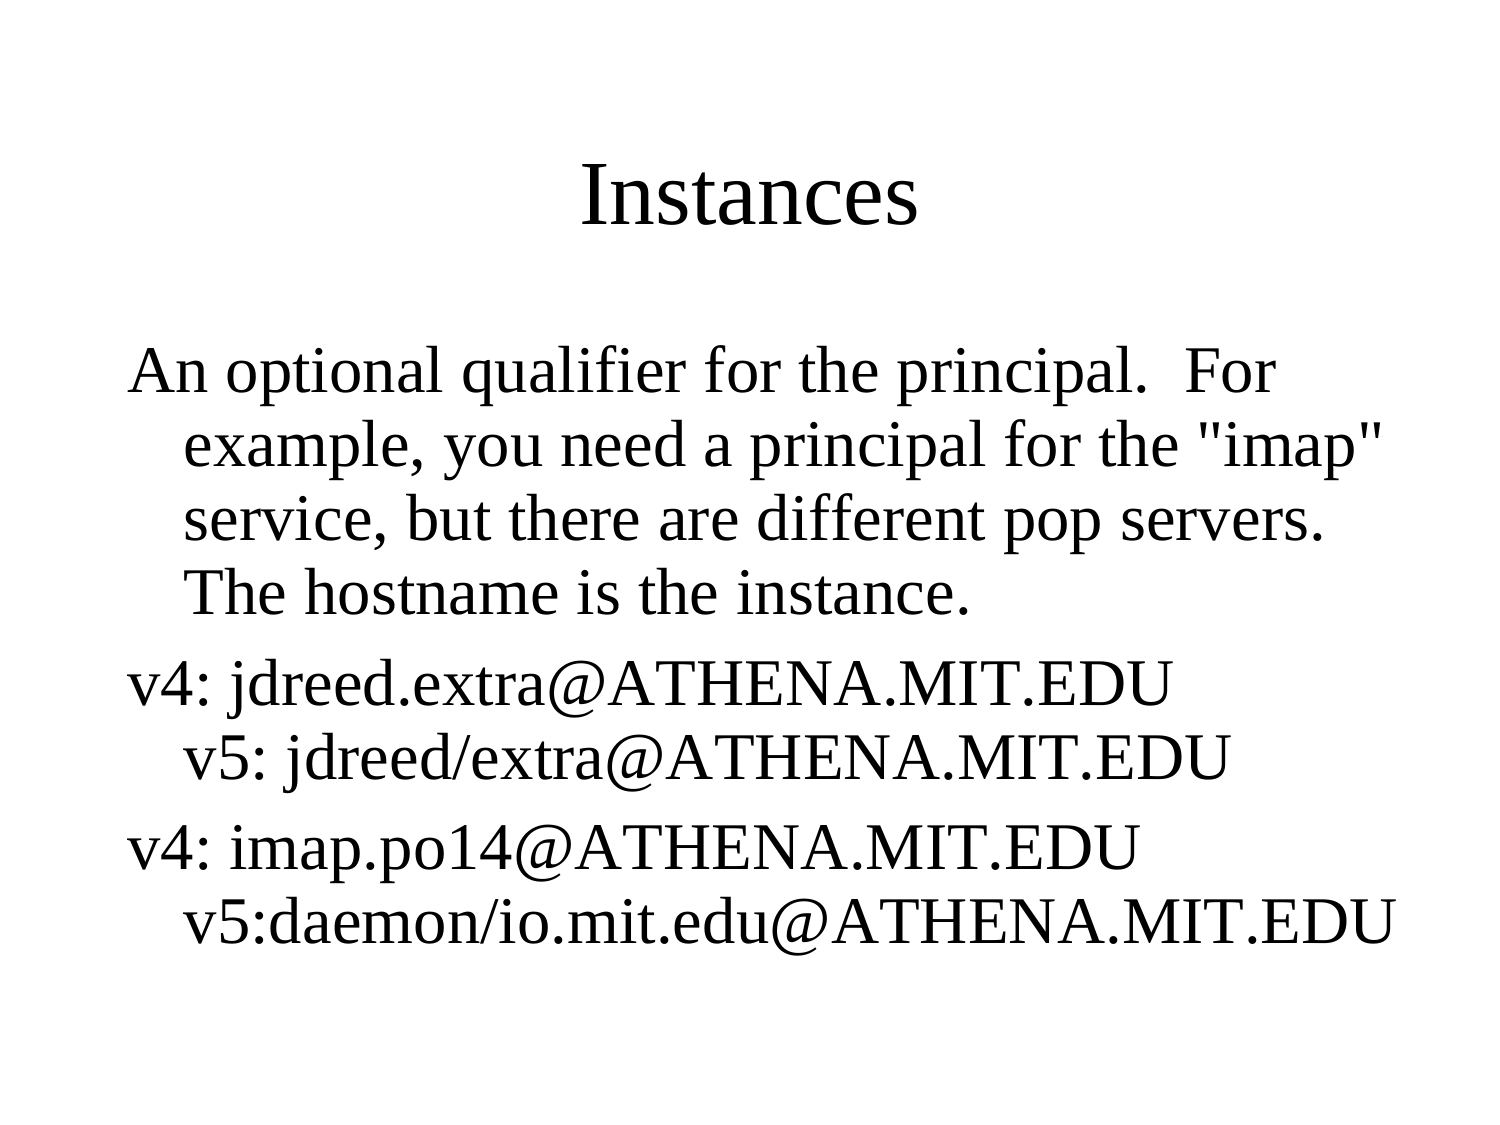

# Instances
An optional qualifier for the principal. For example, you need a principal for the "imap" service, but there are different pop servers. The hostname is the instance.
v4: jdreed.extra@ATHENA.MIT.EDU
v5: jdreed/extra@ATHENA.MIT.EDU
v4: imap.po14@ATHENA.MIT.EDU
v5:daemon/io.mit.edu@ATHENA.MIT.EDU